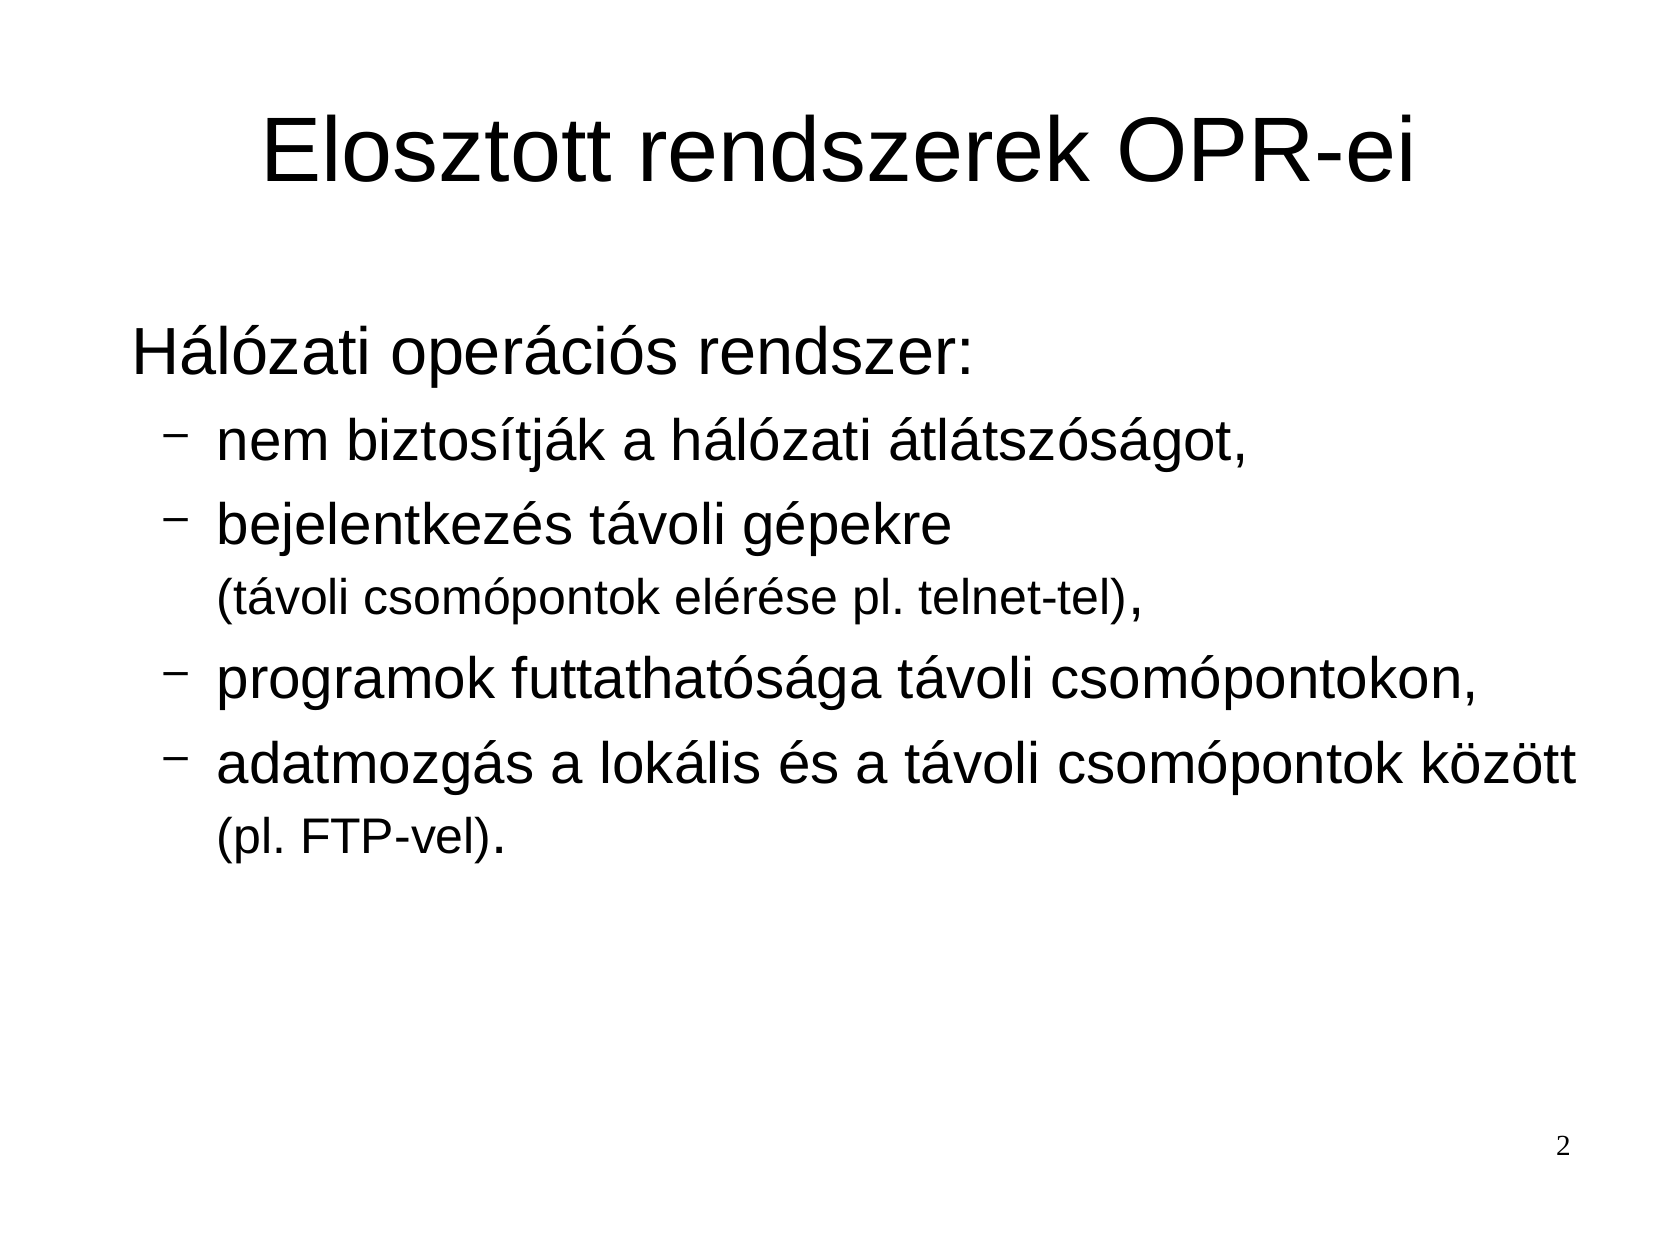

# Elosztott rendszerek OPR-ei
Hálózati operációs rendszer:
nem biztosítják a hálózati átlátszóságot,
bejelentkezés távoli gépekre
(távoli csomópontok elérése pl. telnet-tel),
programok futtathatósága távoli csomópontokon,
adatmozgás a lokális és a távoli csomópontok között (pl. FTP-vel).
2